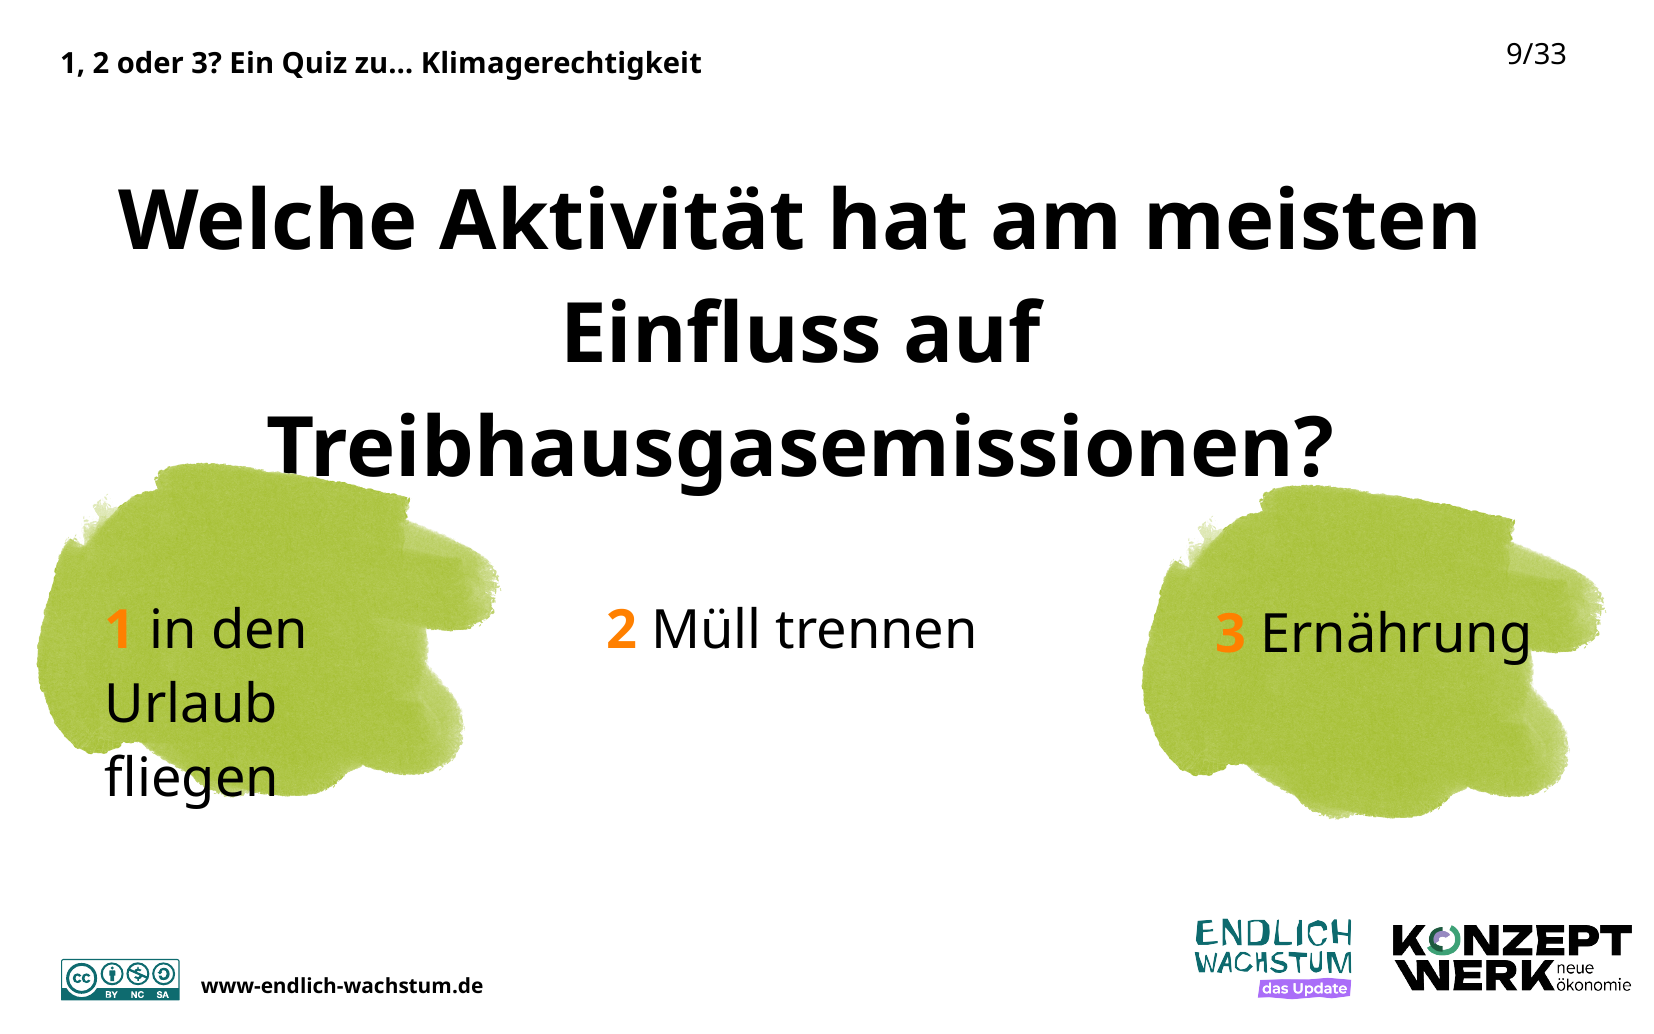

9
Quiz der Klimagerechtigkeit
# Welche Aktivität hat am meisten Einfluss auf Treibhausgasemissionen?
1 in den Urlaub fliegen
2 Müll trennen
3 Ernährung